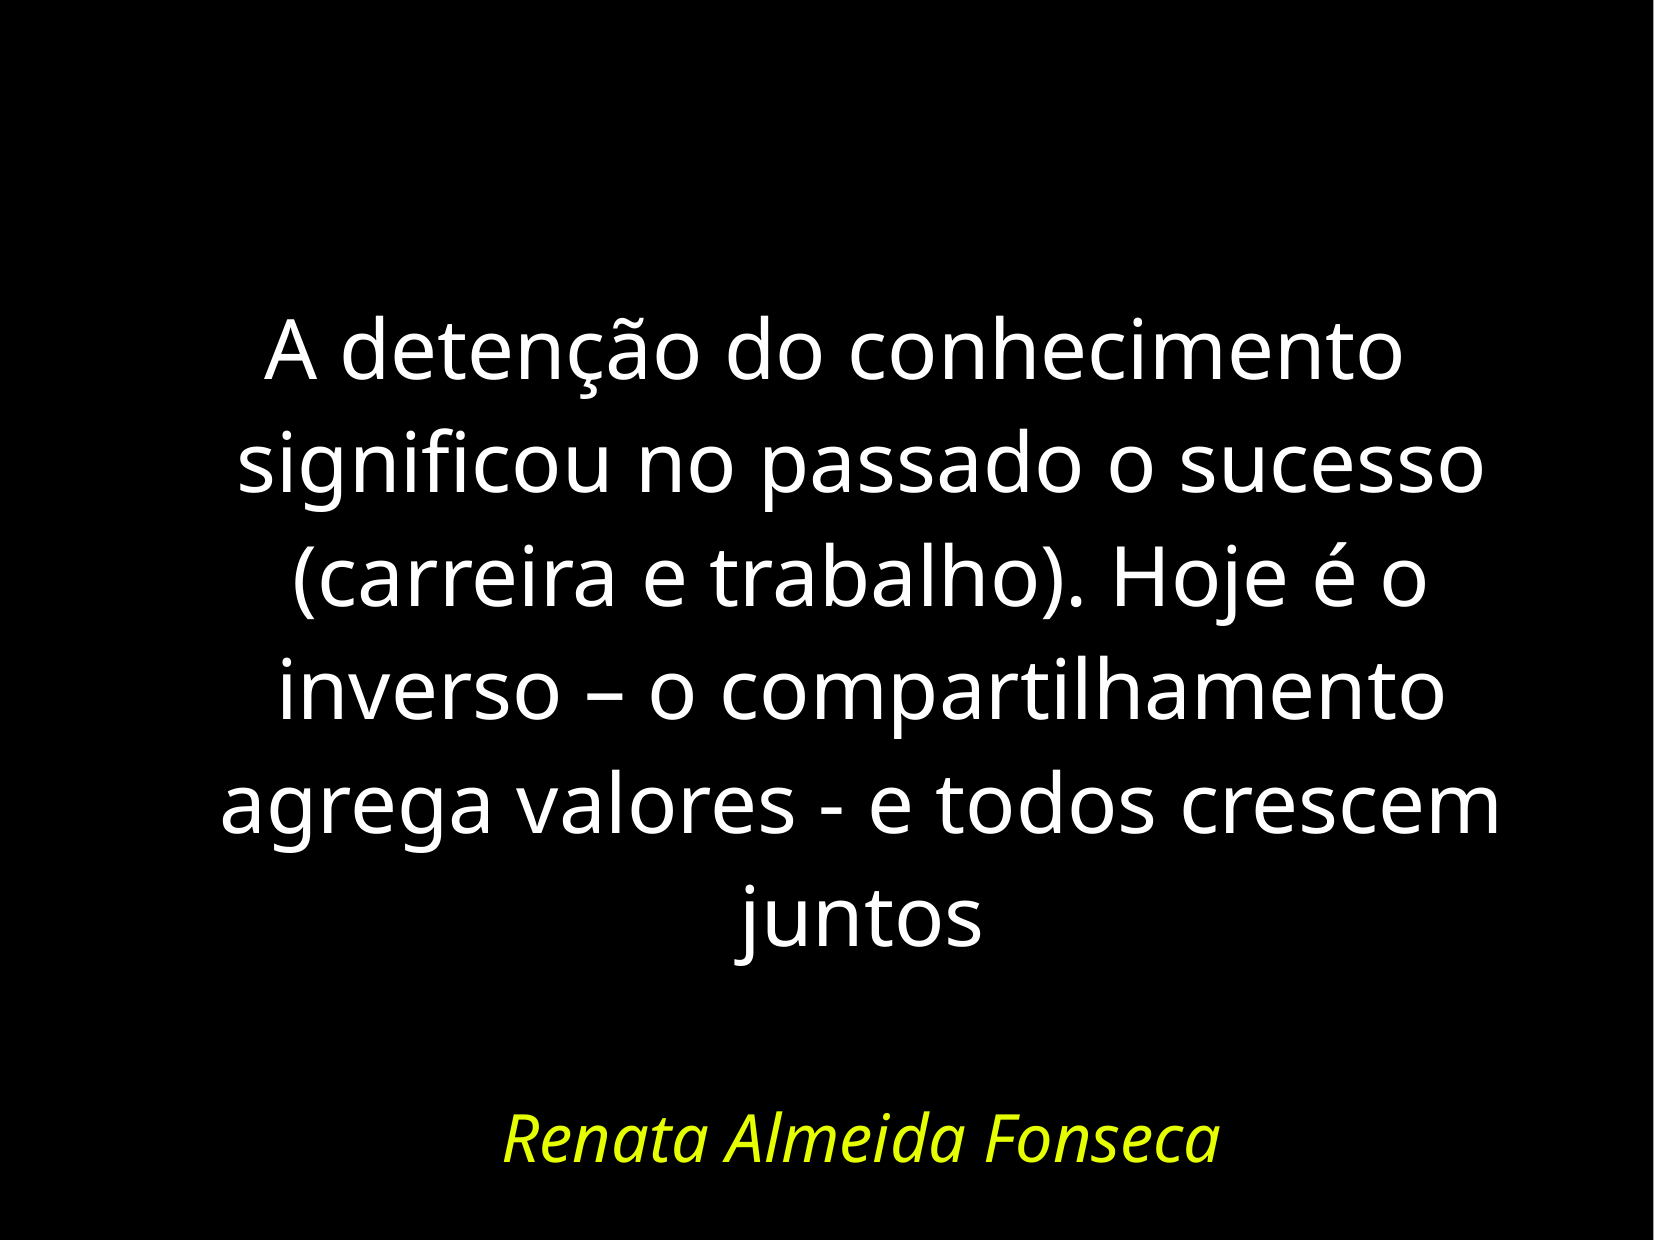

# A detenção do conhecimento significou no passado o sucesso (carreira e trabalho). Hoje é o inverso – o compartilhamento agrega valores - e todos crescem juntos
Renata Almeida Fonseca